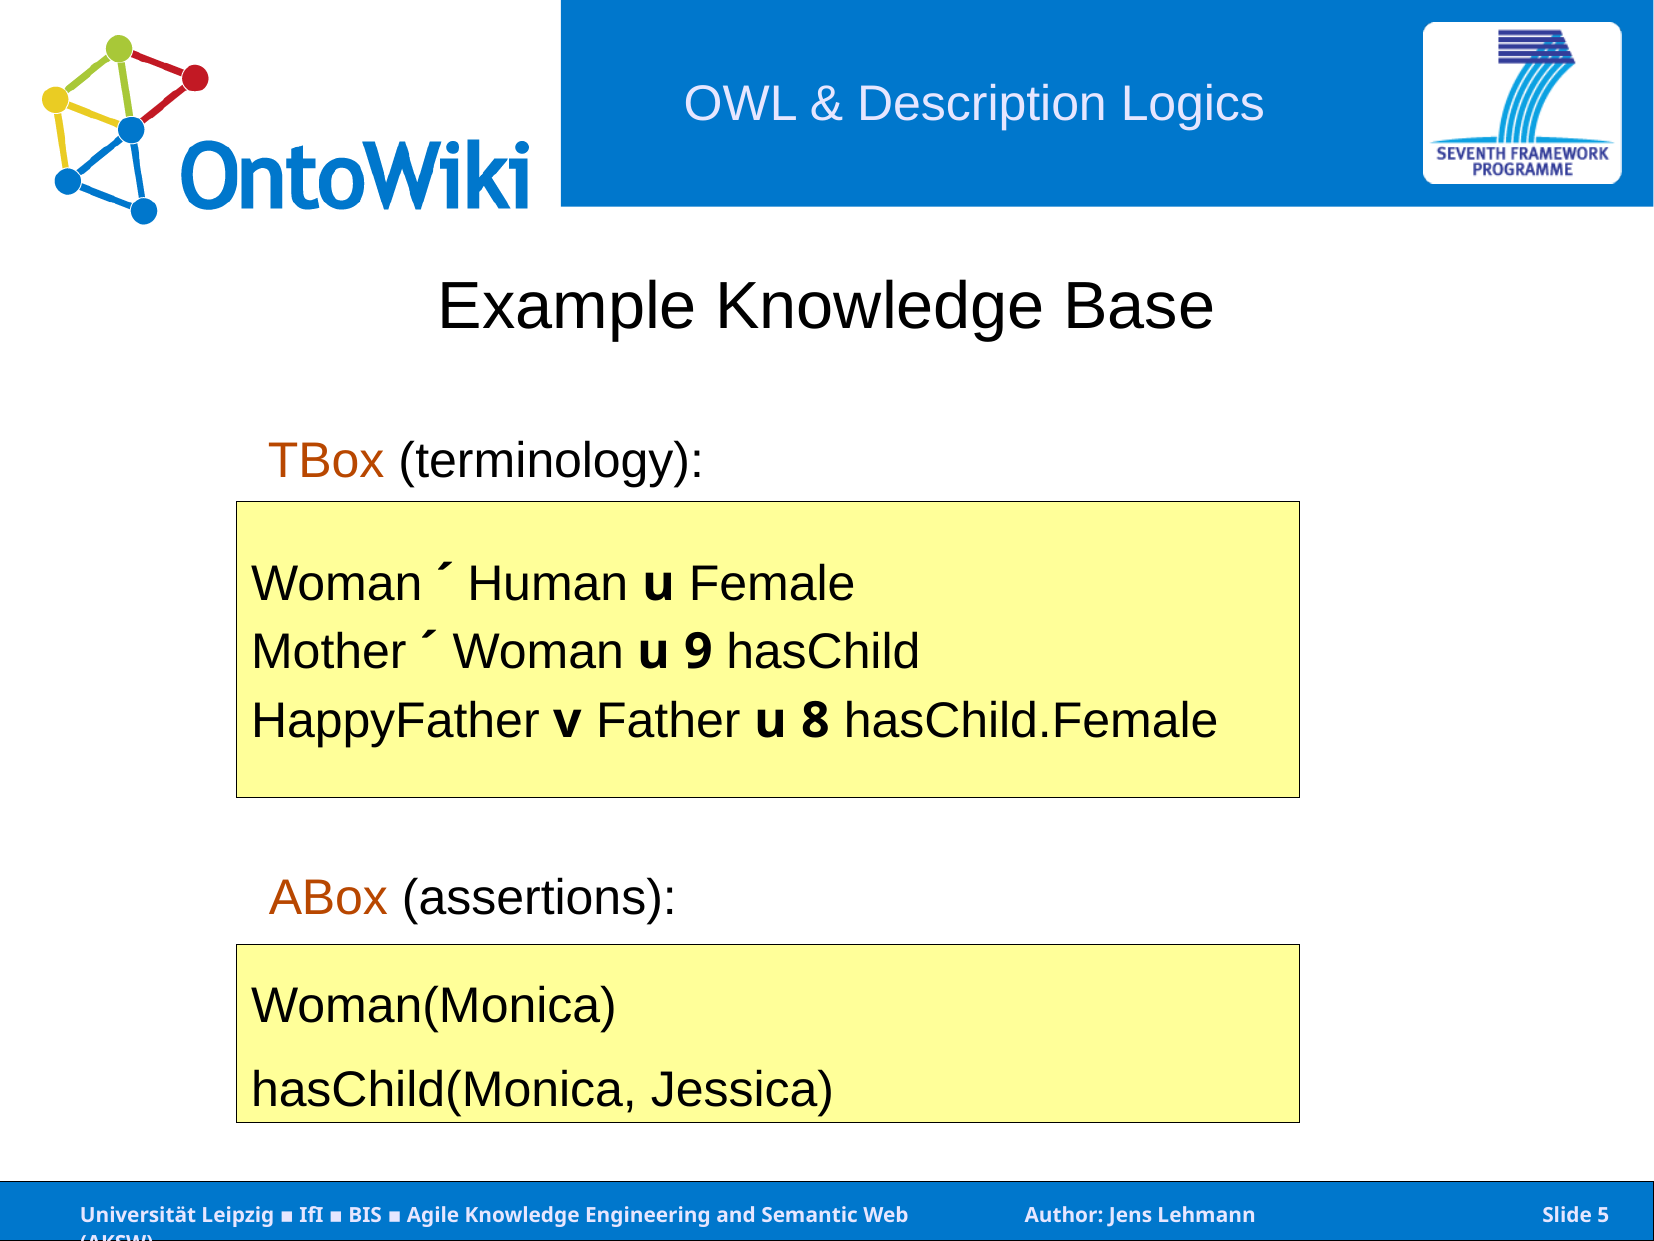

# Example Knowledge Base
TBox (terminology):
Woman ´ Human u Female
Mother ´ Woman u 9 hasChild
HappyFather v Father u 8 hasChild.Female
ABox (assertions):
Woman(Monica)
hasChild(Monica, Jessica)